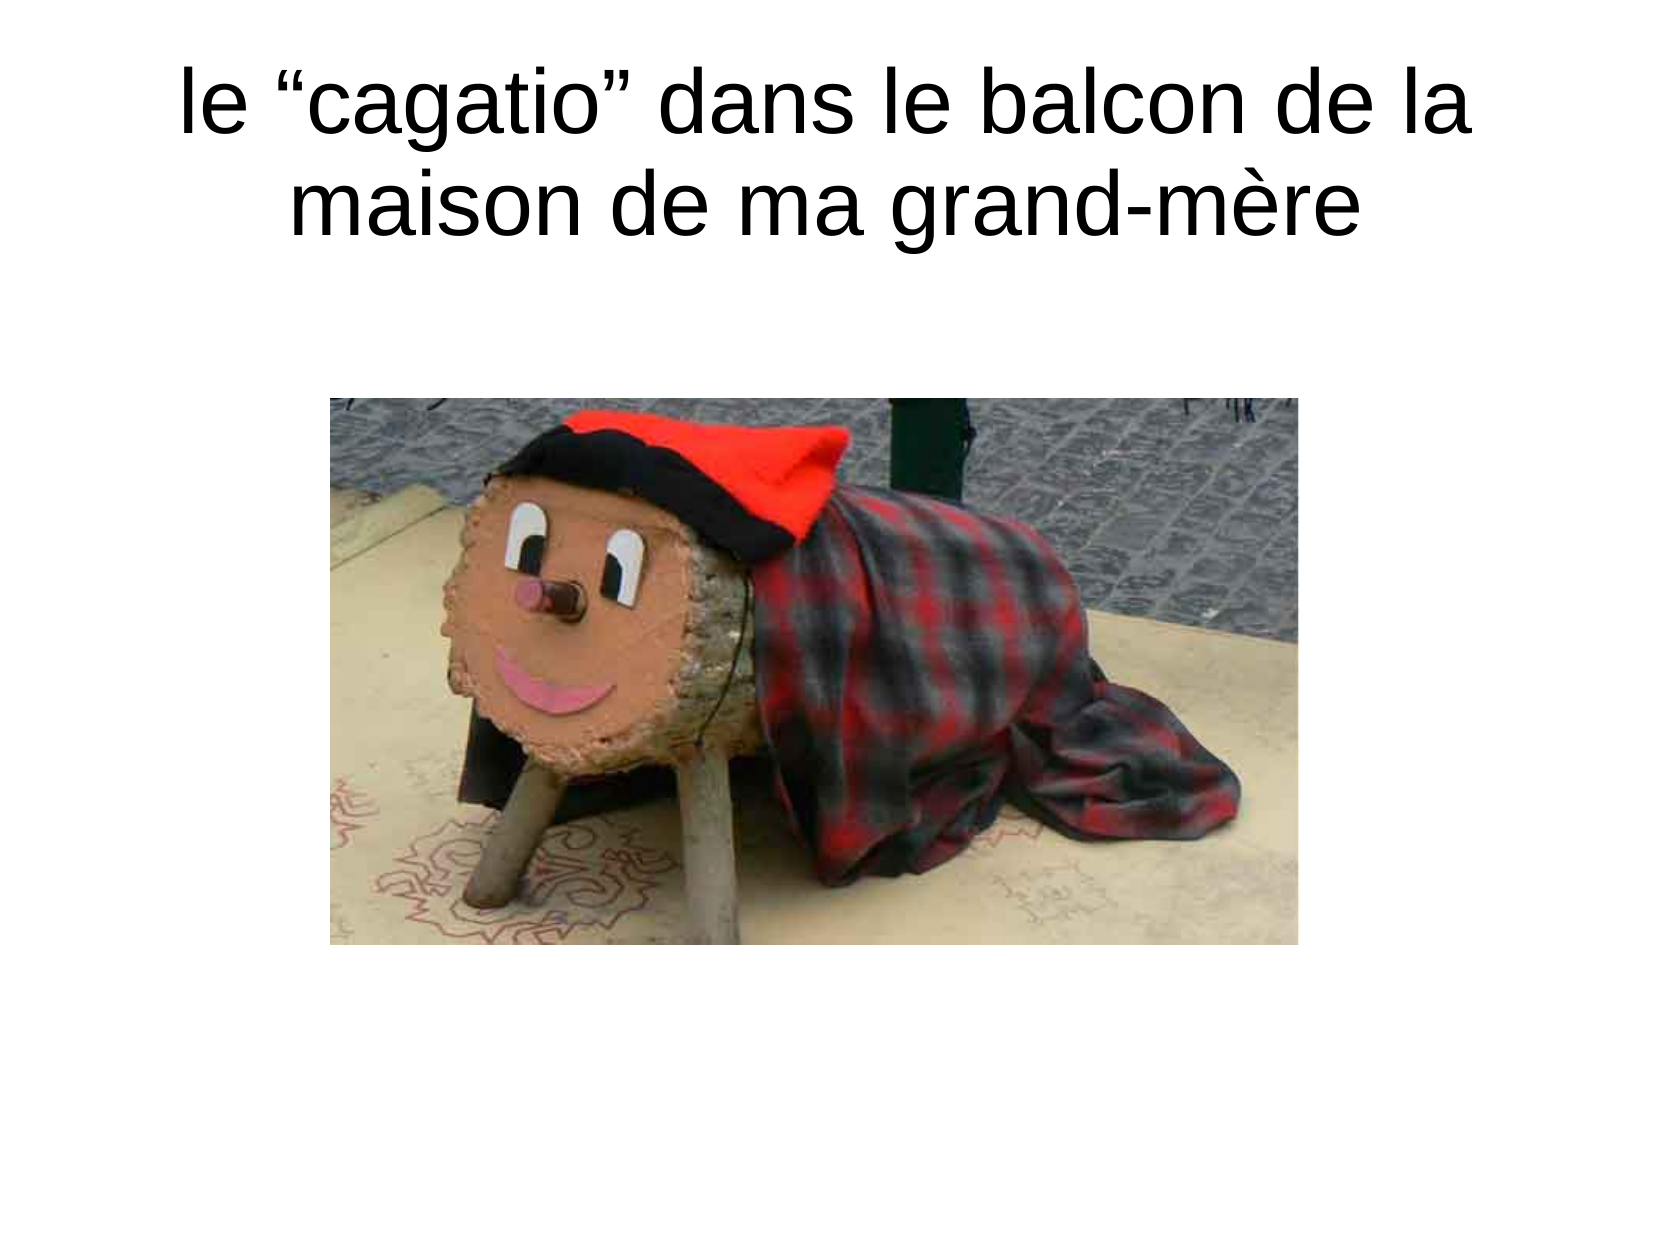

# le “cagatio” dans le balcon de la maison de ma grand-mère